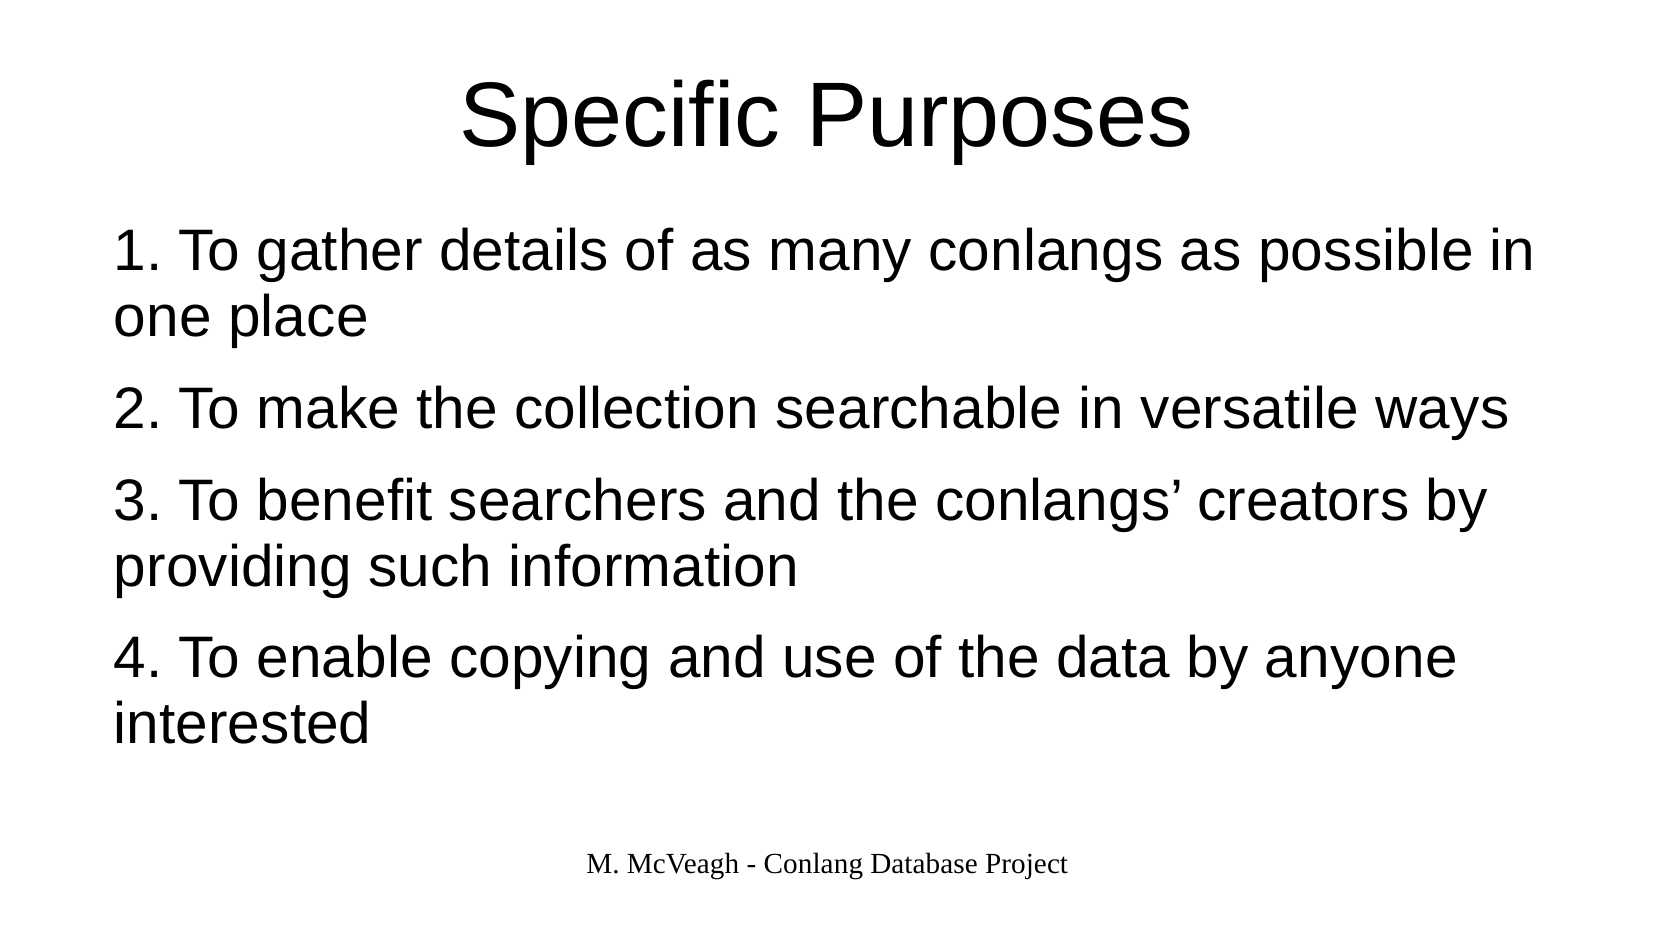

# Specific Purposes
1. To gather details of as many conlangs as possible in one place
2. To make the collection searchable in versatile ways
3. To benefit searchers and the conlangs’ creators by providing such information
4. To enable copying and use of the data by anyone interested
M. McVeagh - Conlang Database Project